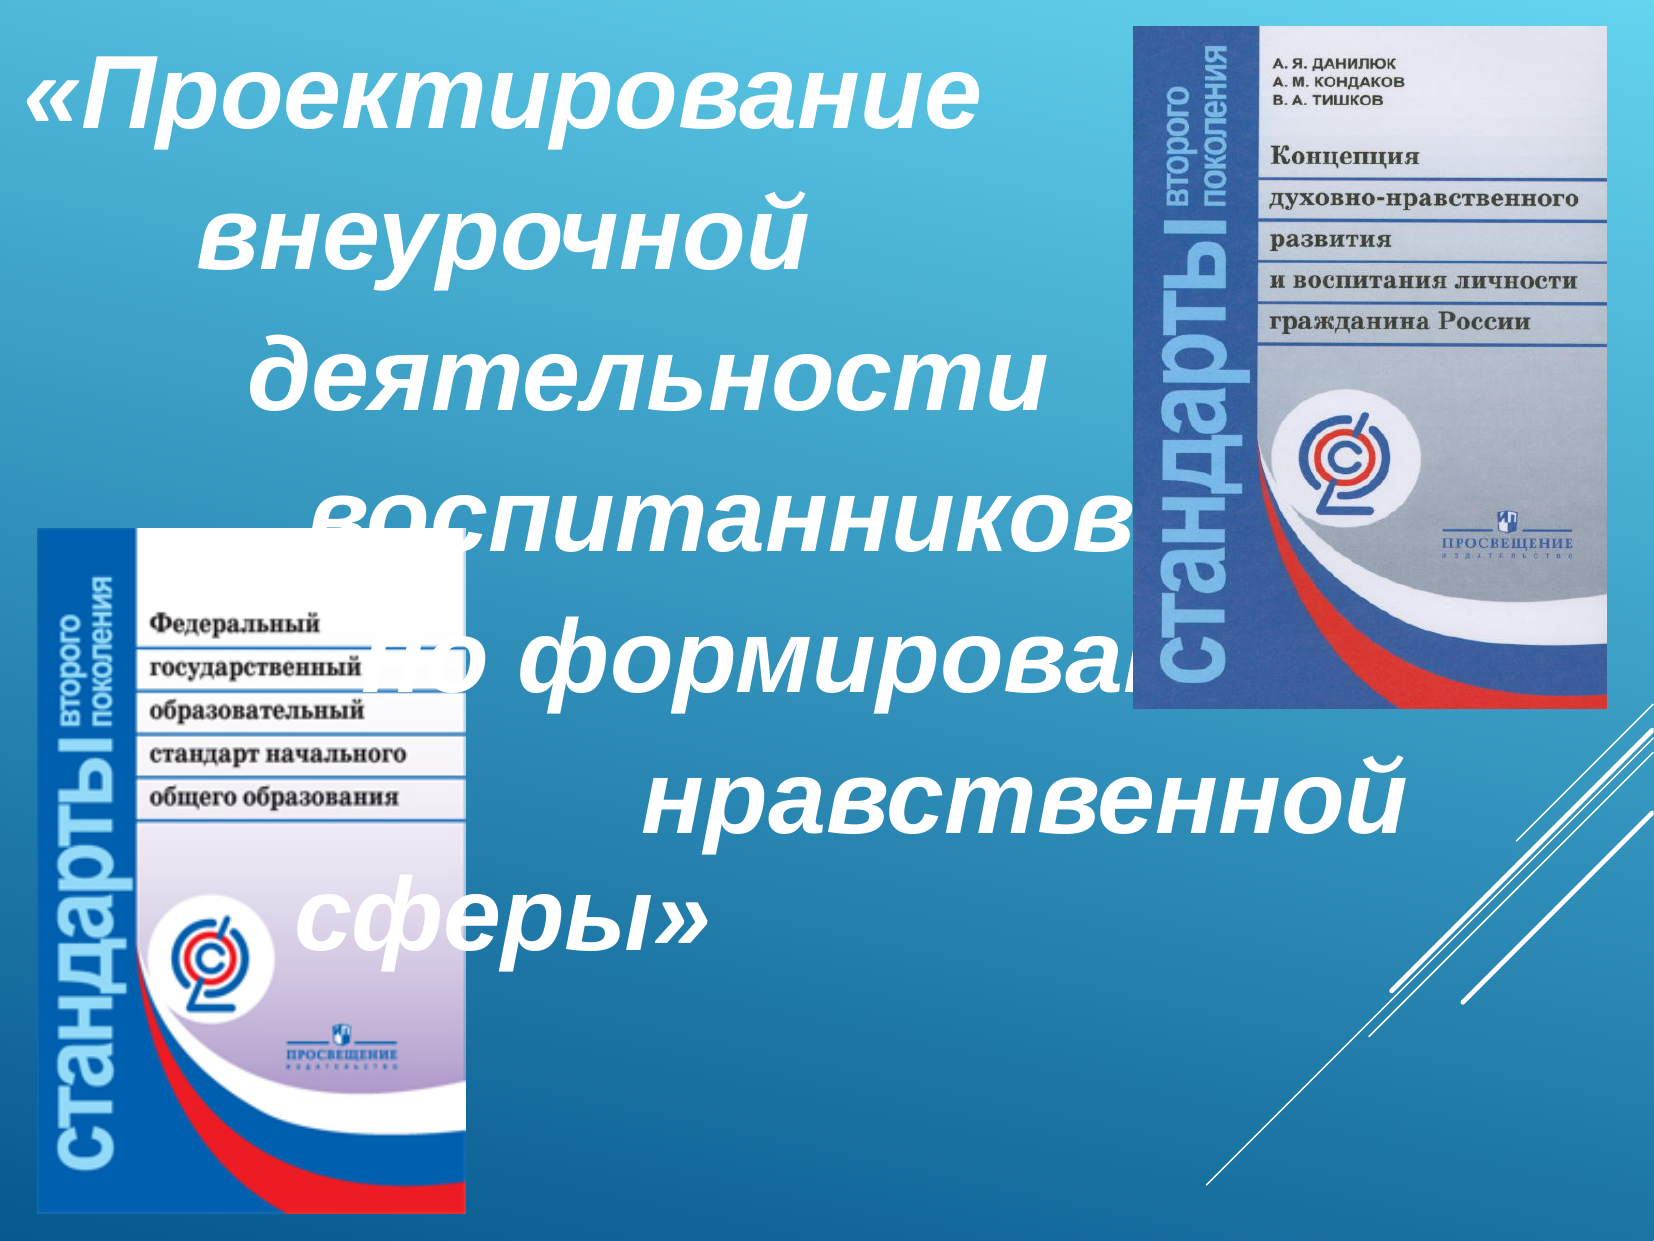

«Проектирование
внеурочной
 деятельности
 воспитанников
 по формированию
 нравственной сферы»